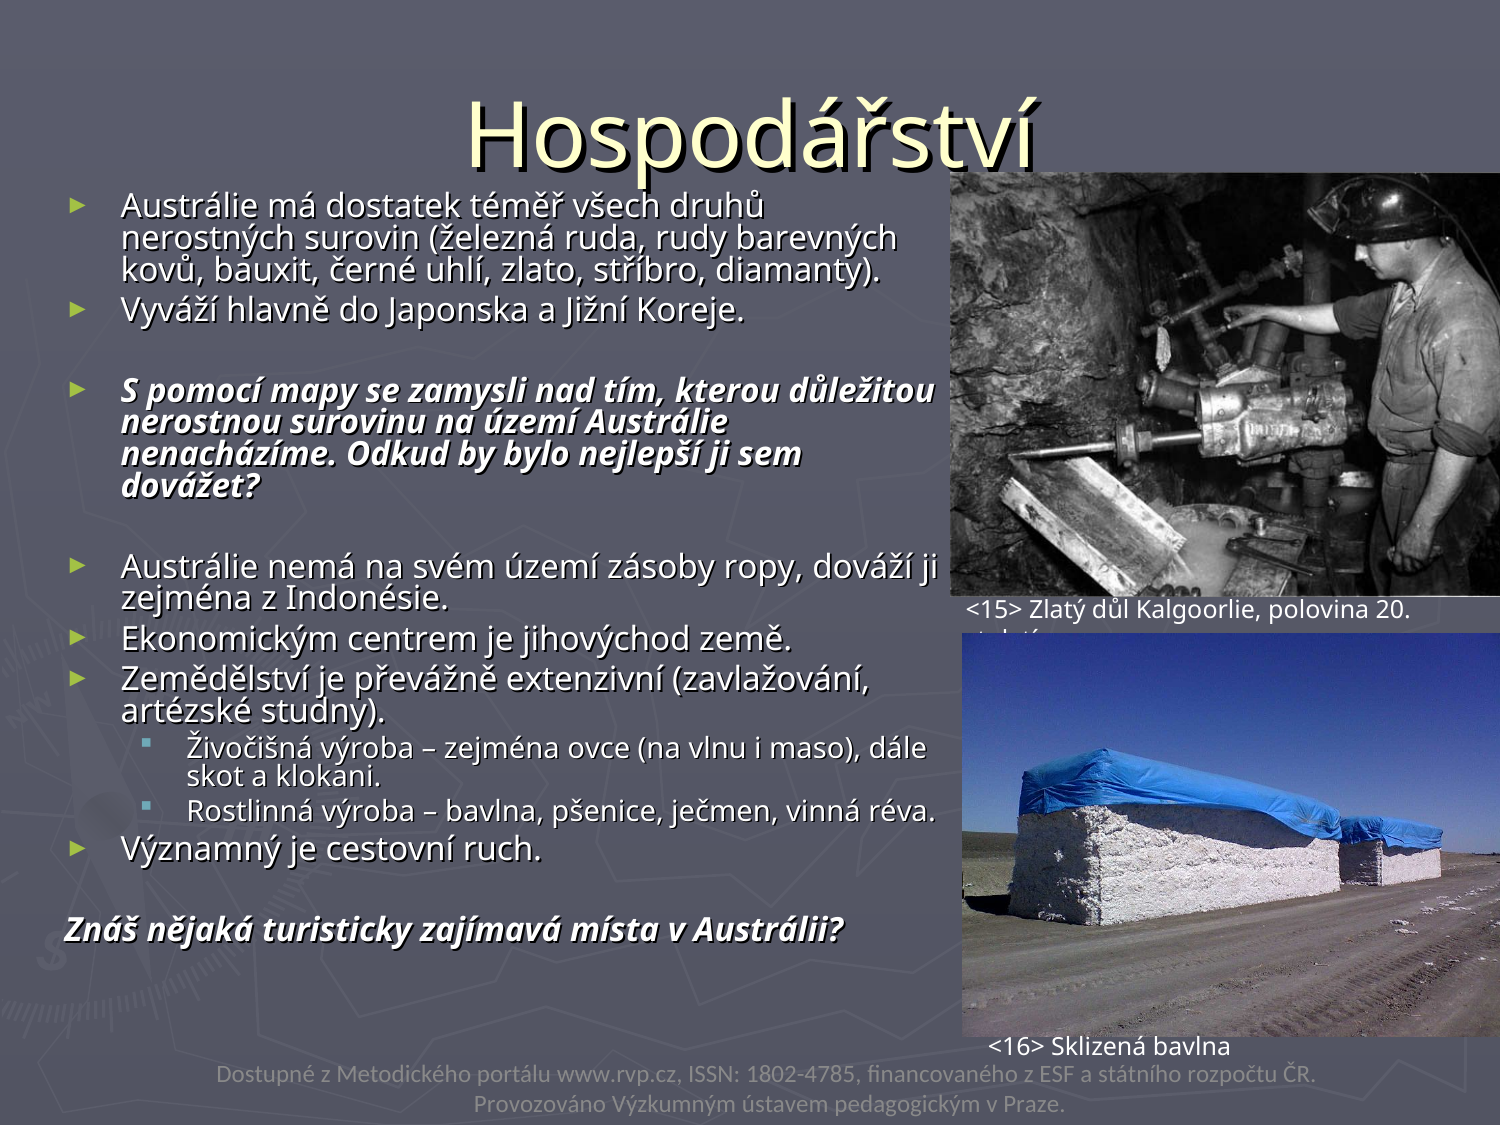

# Hospodářství
Austrálie má dostatek téměř všech druhů nerostných surovin (železná ruda, rudy barevných kovů, bauxit, černé uhlí, zlato, stříbro, diamanty).
Vyváží hlavně do Japonska a Jižní Koreje.
S pomocí mapy se zamysli nad tím, kterou důležitou nerostnou surovinu na území Austrálie nenacházíme. Odkud by bylo nejlepší ji sem dovážet?
Austrálie nemá na svém území zásoby ropy, dováží ji zejména z Indonésie.
Ekonomickým centrem je jihovýchod země.
Zemědělství je převážně extenzivní (zavlažování, artézské studny).
Živočišná výroba – zejména ovce (na vlnu i maso), dále skot a klokani.
Rostlinná výroba – bavlna, pšenice, ječmen, vinná réva.
Významný je cestovní ruch.
Znáš nějaká turisticky zajímavá místa v Austrálii?
<15> Zlatý důl Kalgoorlie, polovina 20. století
<16> Sklizená bavlna
Dostupné z Metodického portálu www.rvp.cz, ISSN: 1802-4785, financovaného z ESF a státního rozpočtu ČR.
Provozováno Výzkumným ústavem pedagogickým v Praze.